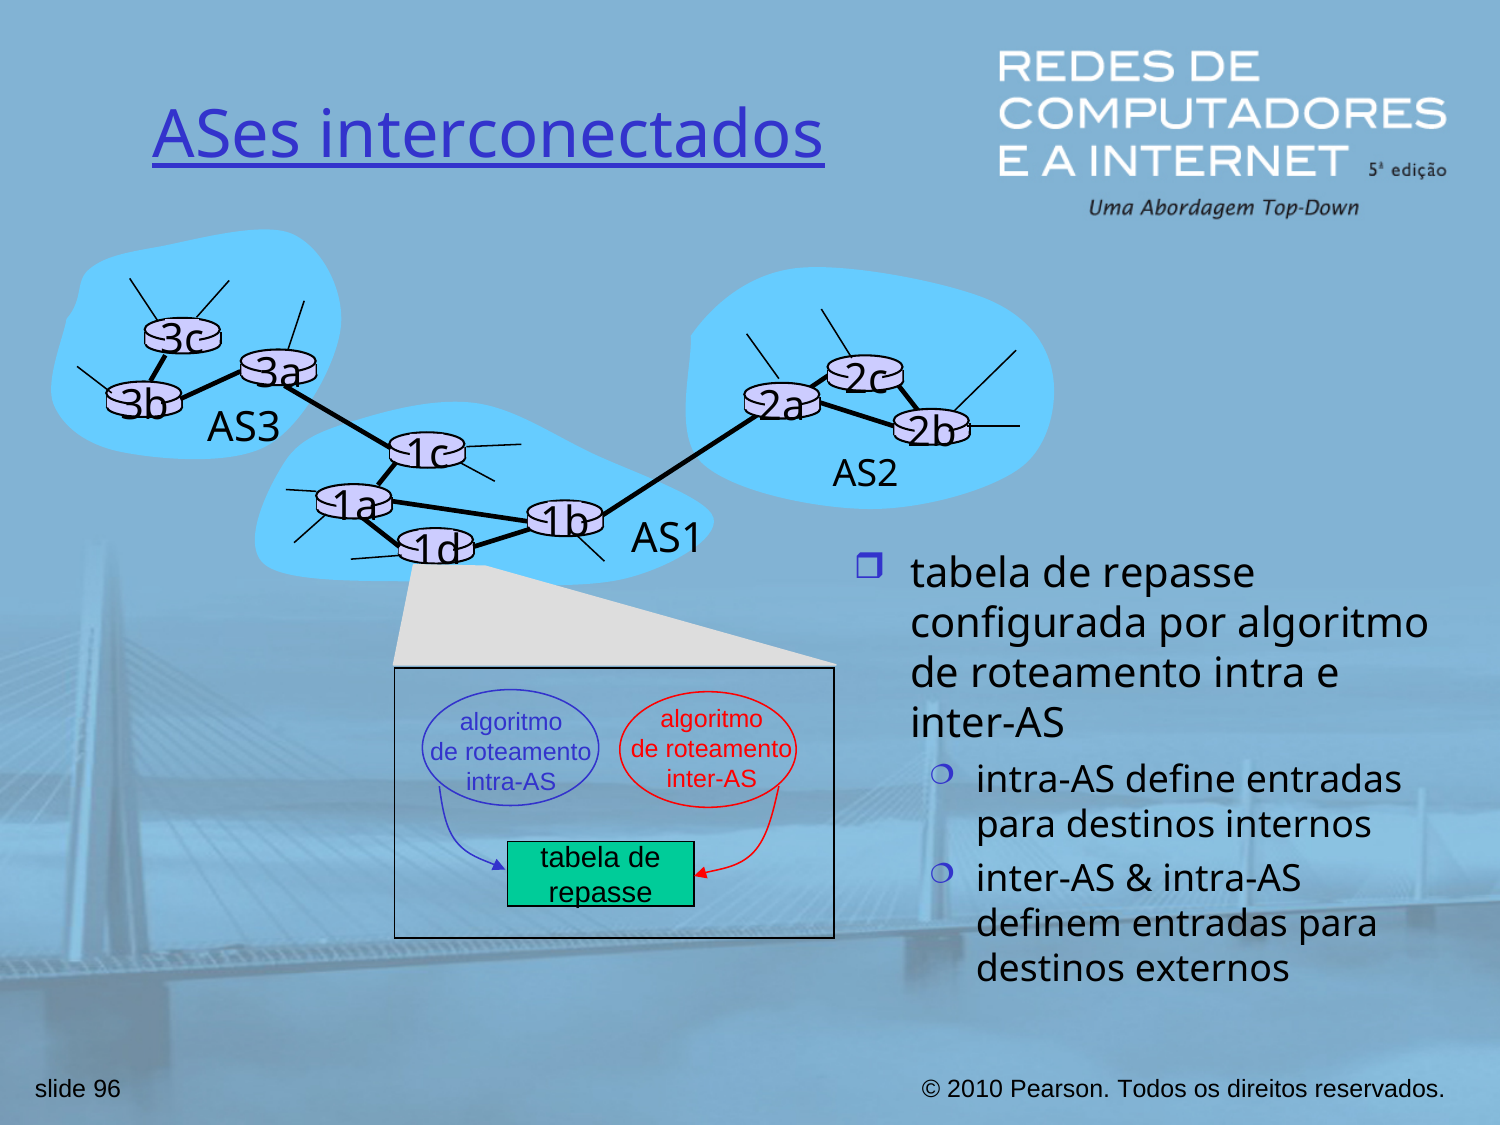

# ASes interconectados
3c
3a
2c
3b
2a
AS3
2b
1c
AS2
1a
1b
AS1
1d
tabela de repasse configurada por algoritmo de roteamento intra e inter-AS
intra-AS define entradas para destinos internos
inter-AS & intra-AS definem entradas para destinos externos
algoritmo
de roteamento
inter-AS
algoritmo
de roteamento
intra-AS
tabela de
repasse